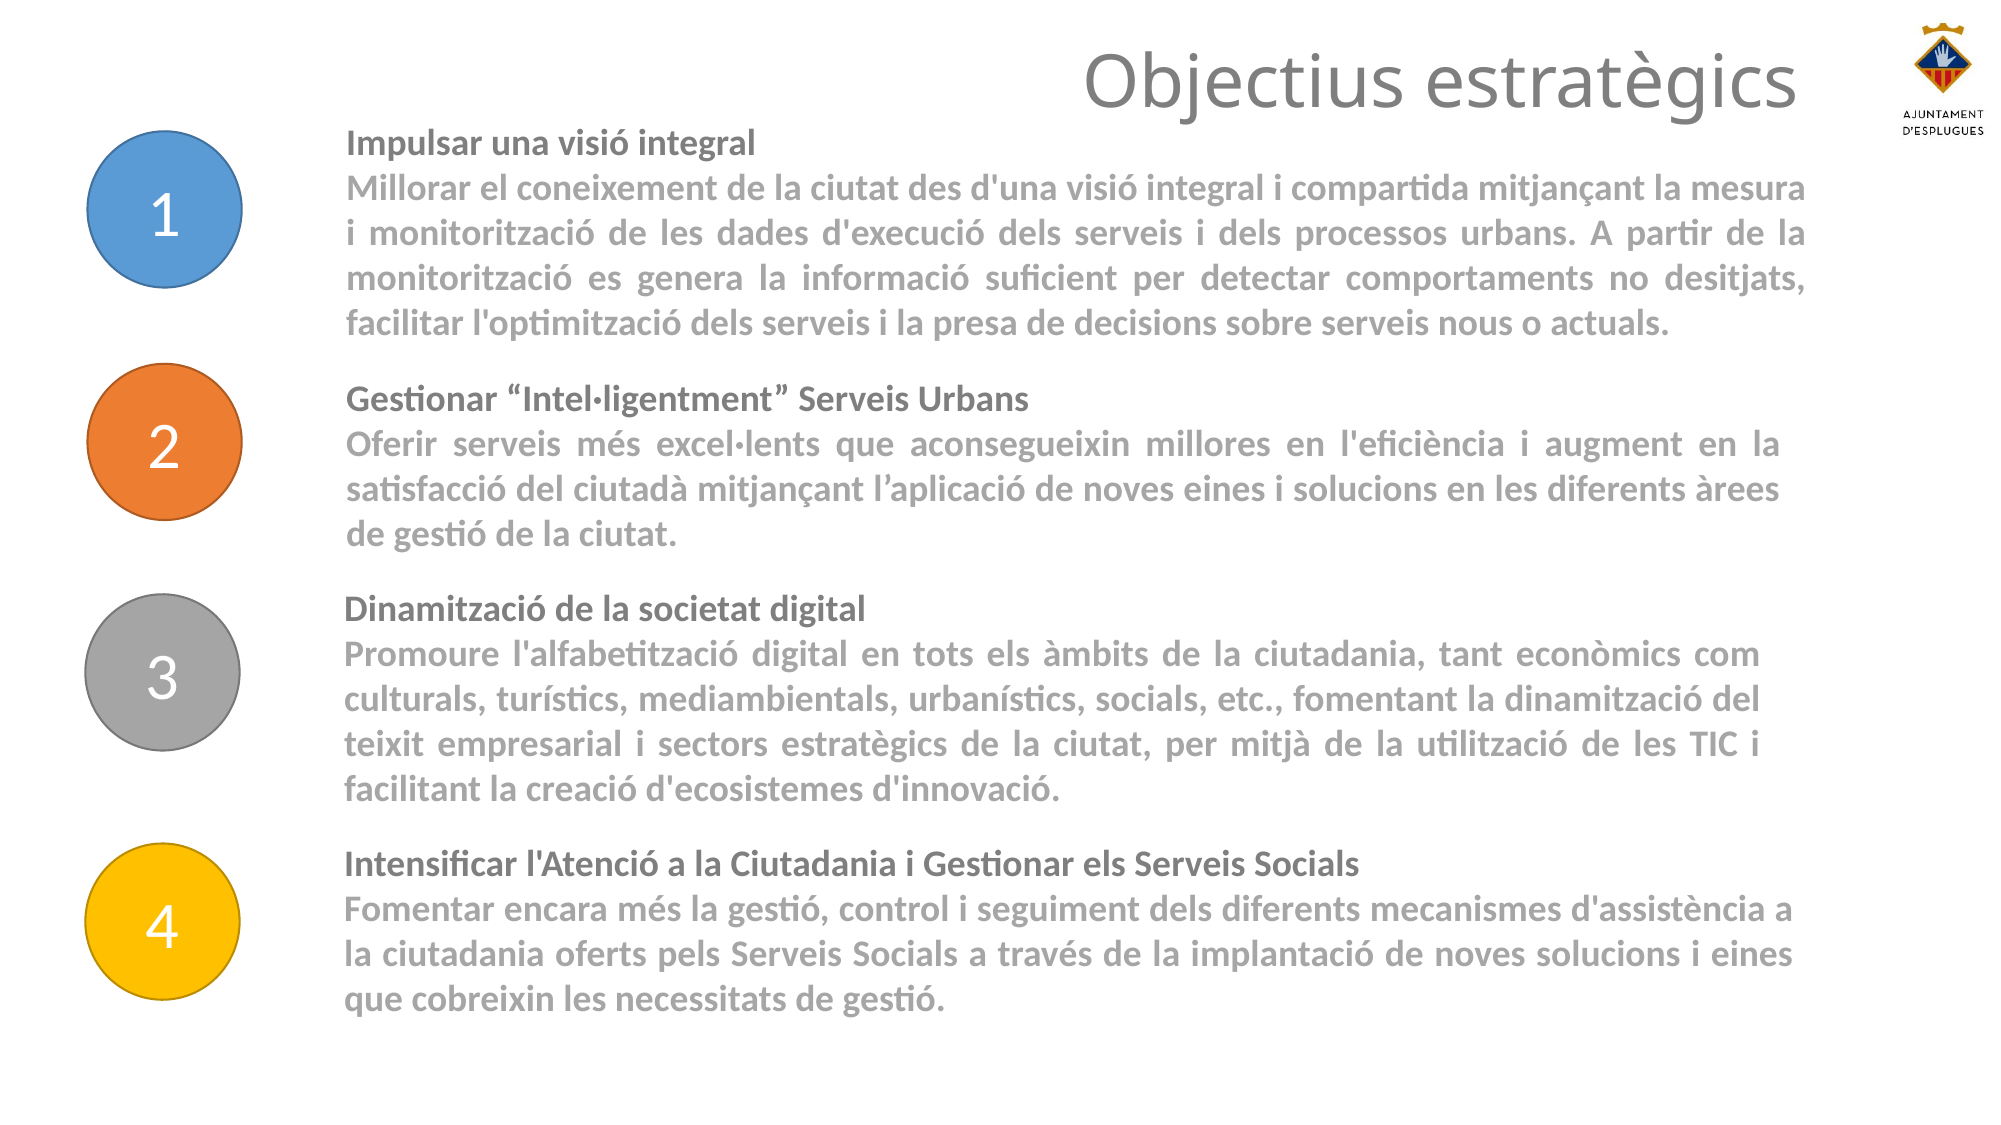

# Objectius estratègics
Impulsar una visió integral
Millorar el coneixement de la ciutat des d'una visió integral i compartida mitjançant la mesura i monitorització de les dades d'execució dels serveis i dels processos urbans. A partir de la monitorització es genera la informació suficient per detectar comportaments no desitjats, facilitar l'optimització dels serveis i la presa de decisions sobre serveis nous o actuals.
1
2
Gestionar “Intel·ligentment” Serveis Urbans
Oferir serveis més excel·lents que aconsegueixin millores en l'eficiència i augment en la satisfacció del ciutadà mitjançant l’aplicació de noves eines i solucions en les diferents àrees de gestió de la ciutat.
Dinamització de la societat digital
Promoure l'alfabetització digital en tots els àmbits de la ciutadania, tant econòmics com culturals, turístics, mediambientals, urbanístics, socials, etc., fomentant la dinamització del teixit empresarial i sectors estratègics de la ciutat, per mitjà de la utilització de les TIC i facilitant la creació d'ecosistemes d'innovació.
3
Intensificar l'Atenció a la Ciutadania i Gestionar els Serveis Socials
Fomentar encara més la gestió, control i seguiment dels diferents mecanismes d'assistència a la ciutadania oferts pels Serveis Socials a través de la implantació de noves solucions i eines que cobreixin les necessitats de gestió.
4